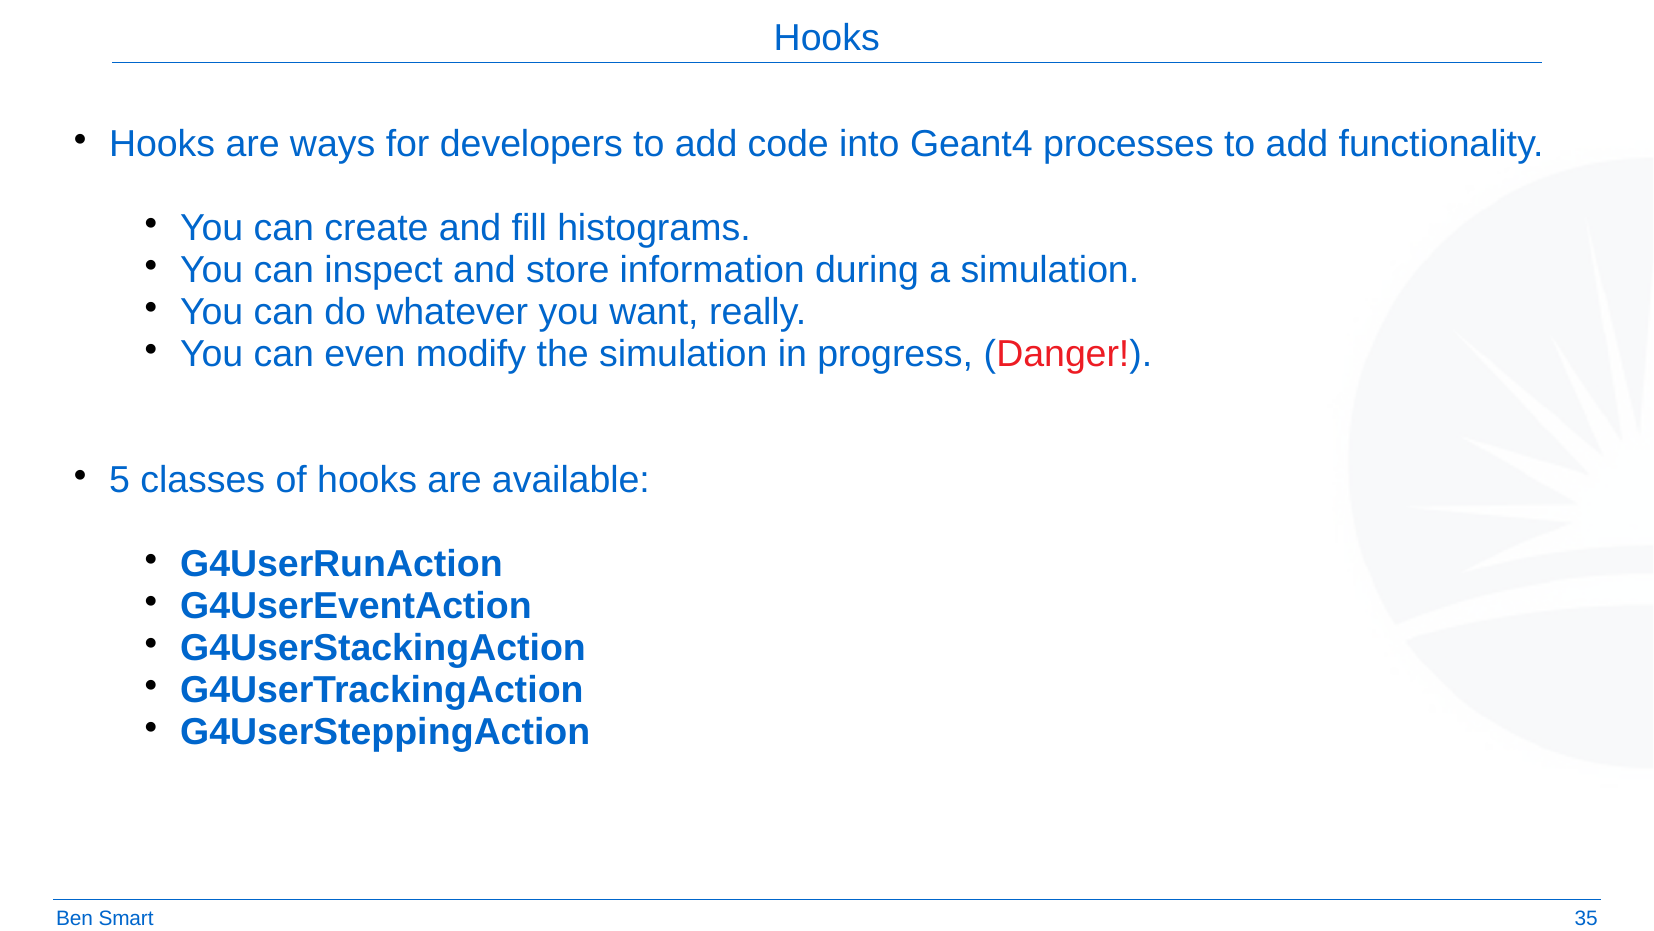

Hooks
Hooks are ways for developers to add code into Geant4 processes to add functionality.
You can create and fill histograms.
You can inspect and store information during a simulation.
You can do whatever you want, really.
You can even modify the simulation in progress, (Danger!).
5 classes of hooks are available:
G4UserRunAction
G4UserEventAction
G4UserStackingAction
G4UserTrackingAction
G4UserSteppingAction
Ben Smart